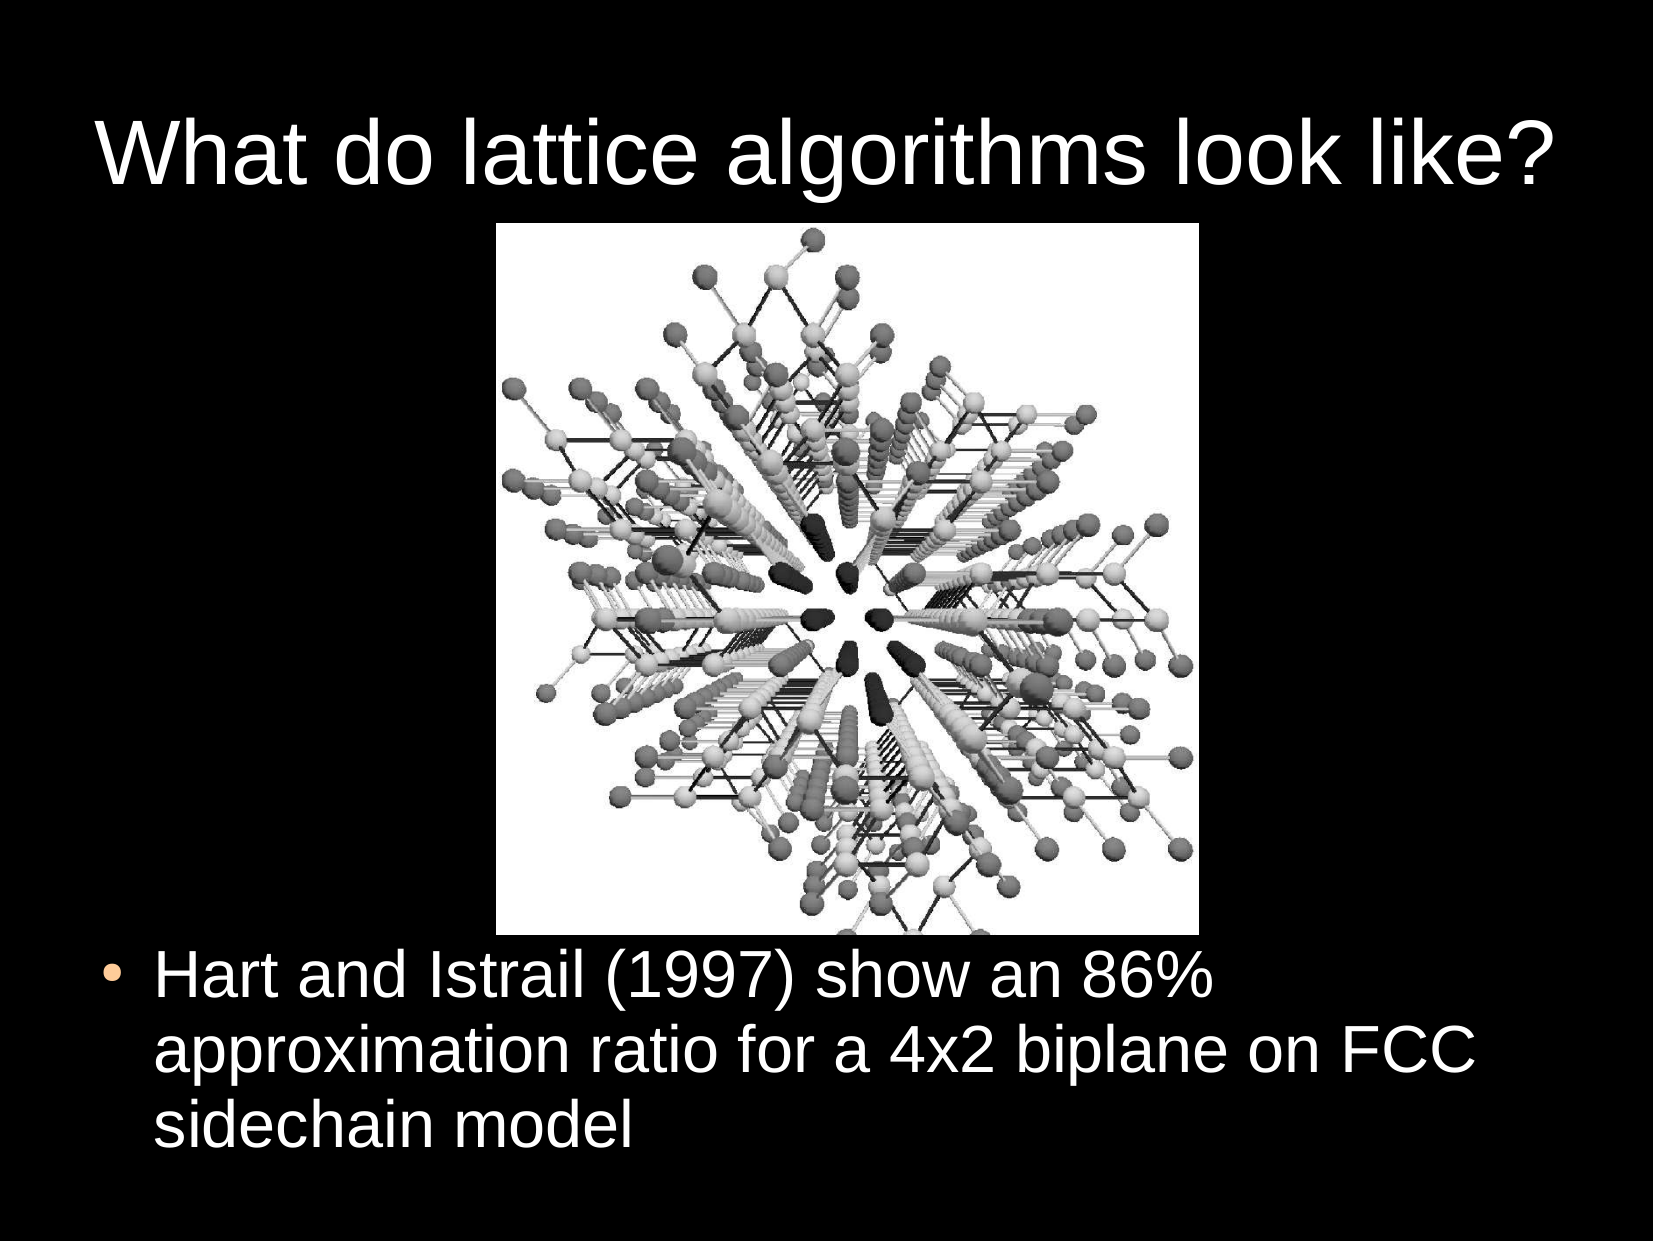

# What do lattice algorithms look like?
Hart and Istrail (1997) show an 86% approximation ratio for a 4x2 biplane on FCC sidechain model